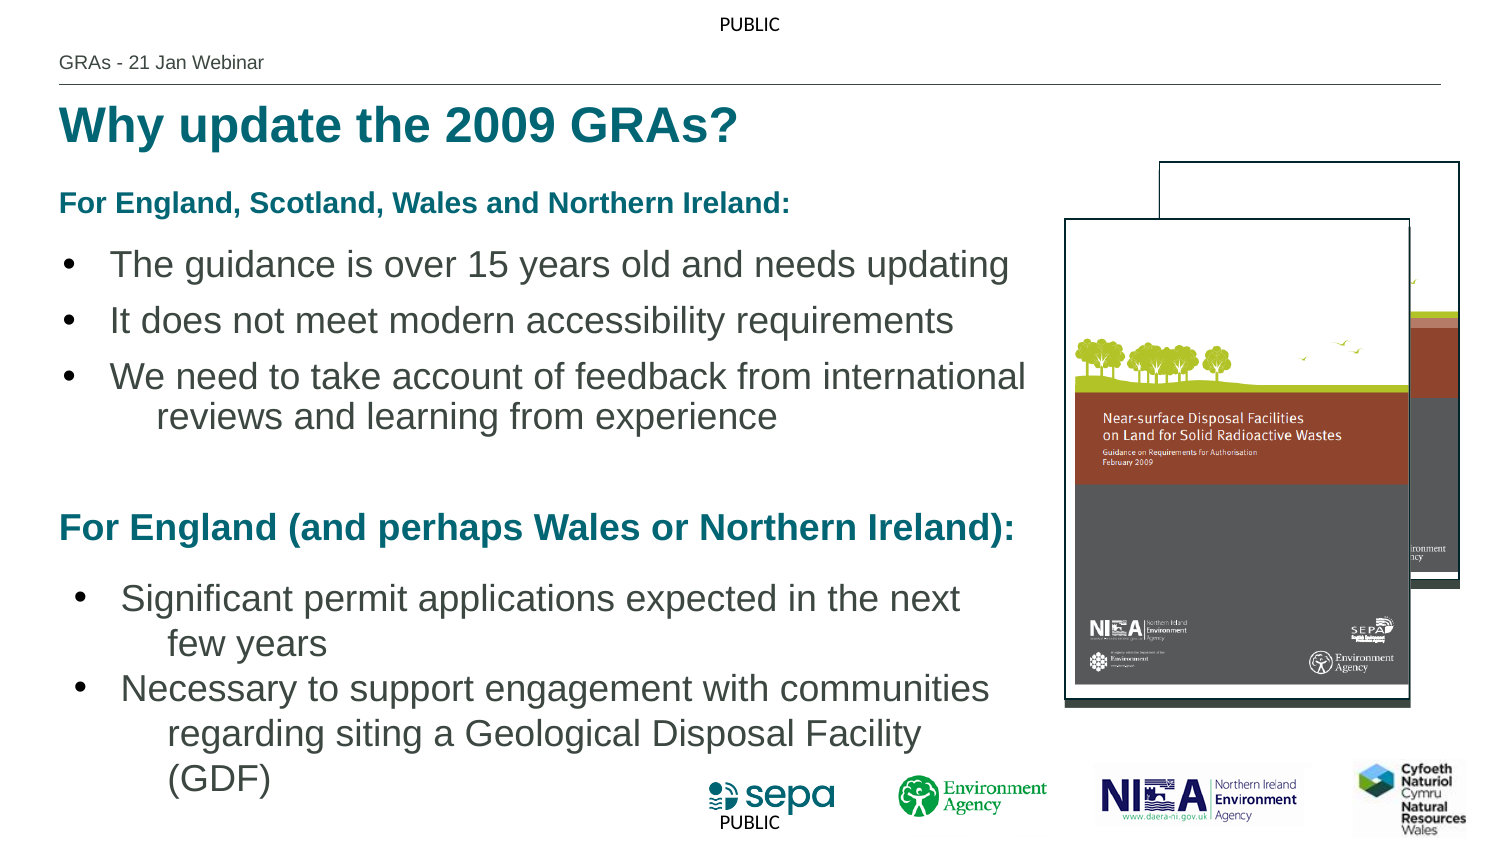

GRAs - 21 Jan Webinar
# Why update the 2009 GRAs?
For England, Scotland, Wales and Northern Ireland:
The guidance is over 15 years old and needs updating
It does not meet modern accessibility requirements
We need to take account of feedback from international reviews and learning from experience
For England (and perhaps Wales or Northern Ireland):
Significant permit applications expected in the next few years
Necessary to support engagement with communities regarding siting a Geological Disposal Facility (GDF)